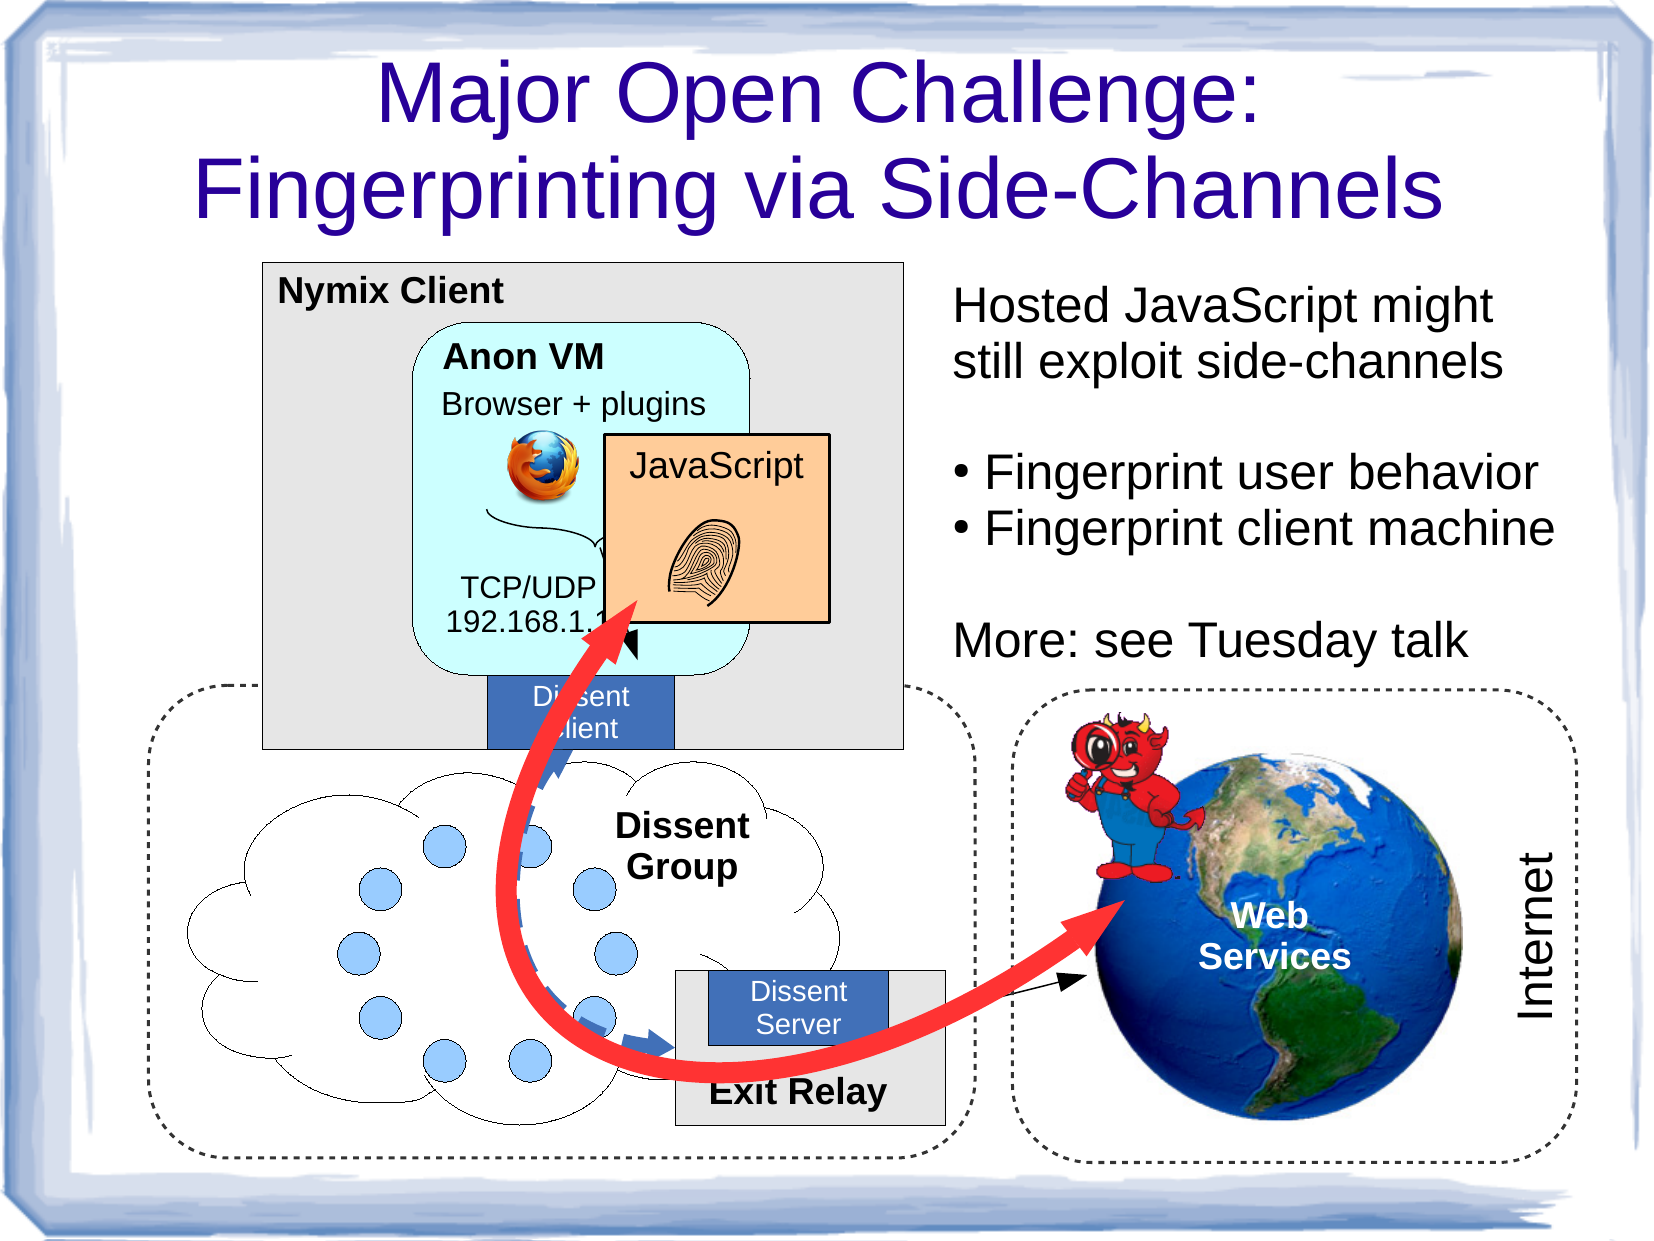

# Major Open Challenge: Fingerprinting via Side-Channels
Nymix Client
Dissent
Client
Hosted JavaScript might still exploit side-channels
 Fingerprint user behavior
 Fingerprint client machine
More: see Tuesday talk
Anon VM
Browser + plugins
TCP/UDP
192.168.1.1
JavaScript
Dissent
Group
Web
Services
Internet
Dissent
Server
Exit Relay